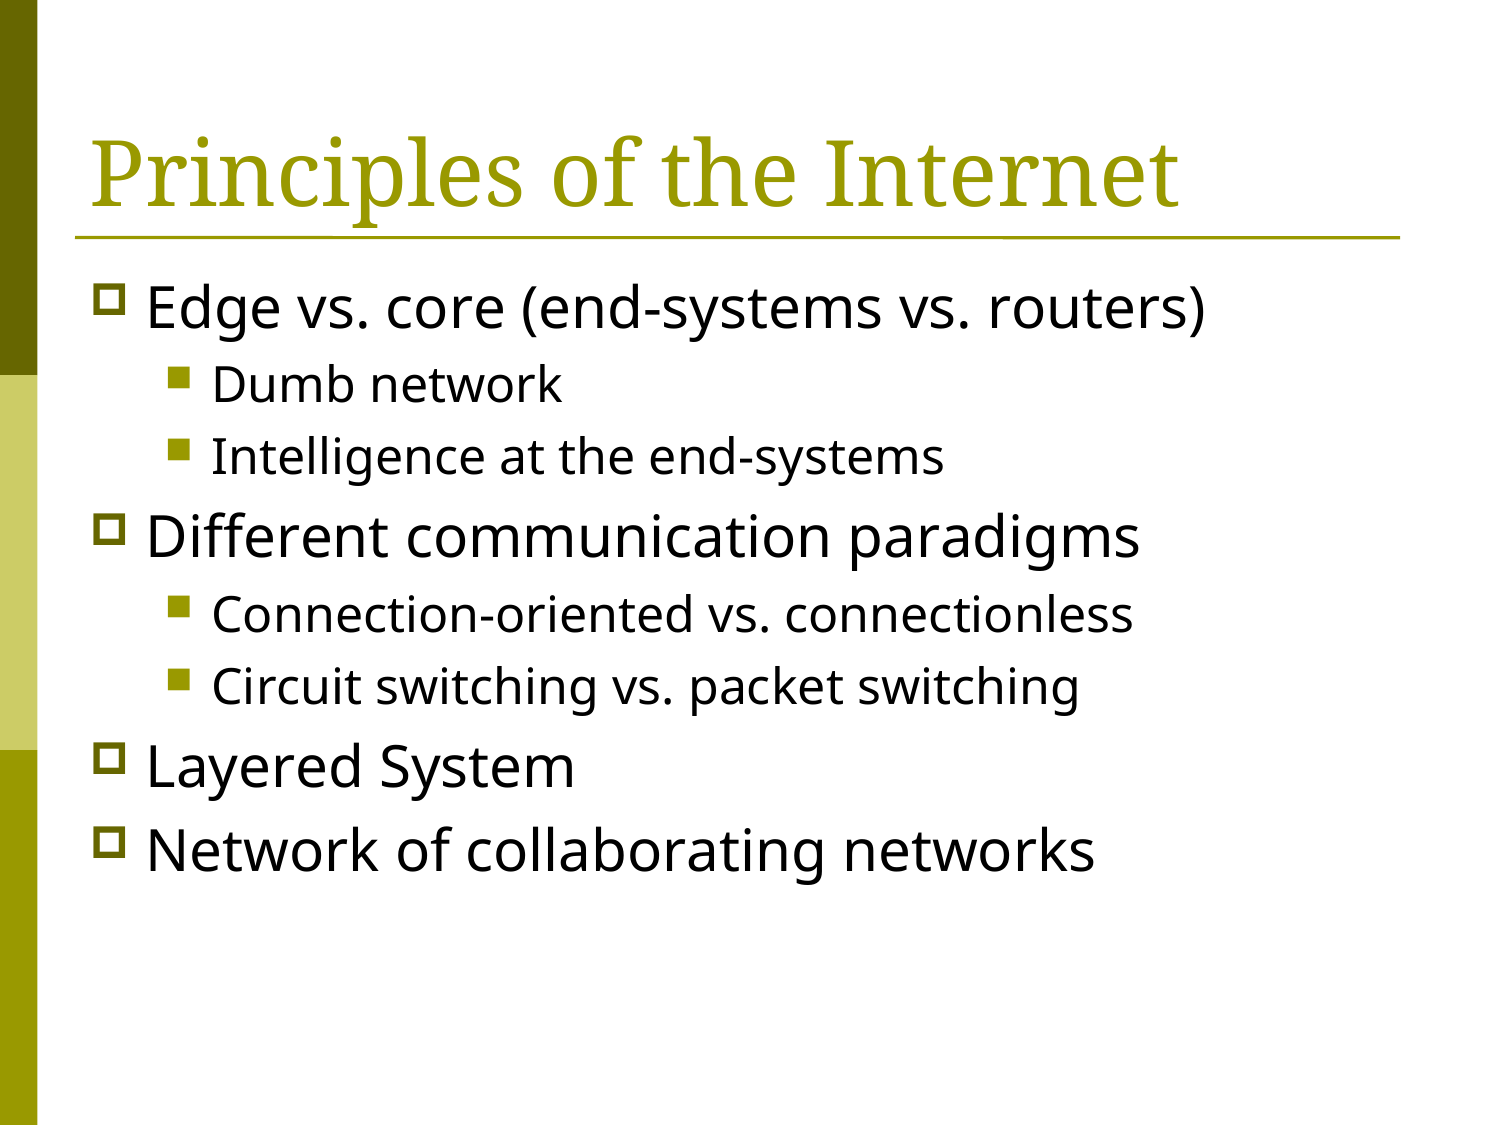

# Principles of the Internet
Edge vs. core (end-systems vs. routers)
Dumb network
Intelligence at the end-systems
Different communication paradigms
Connection-oriented vs. connectionless
Circuit switching vs. packet switching
Layered System
Network of collaborating networks